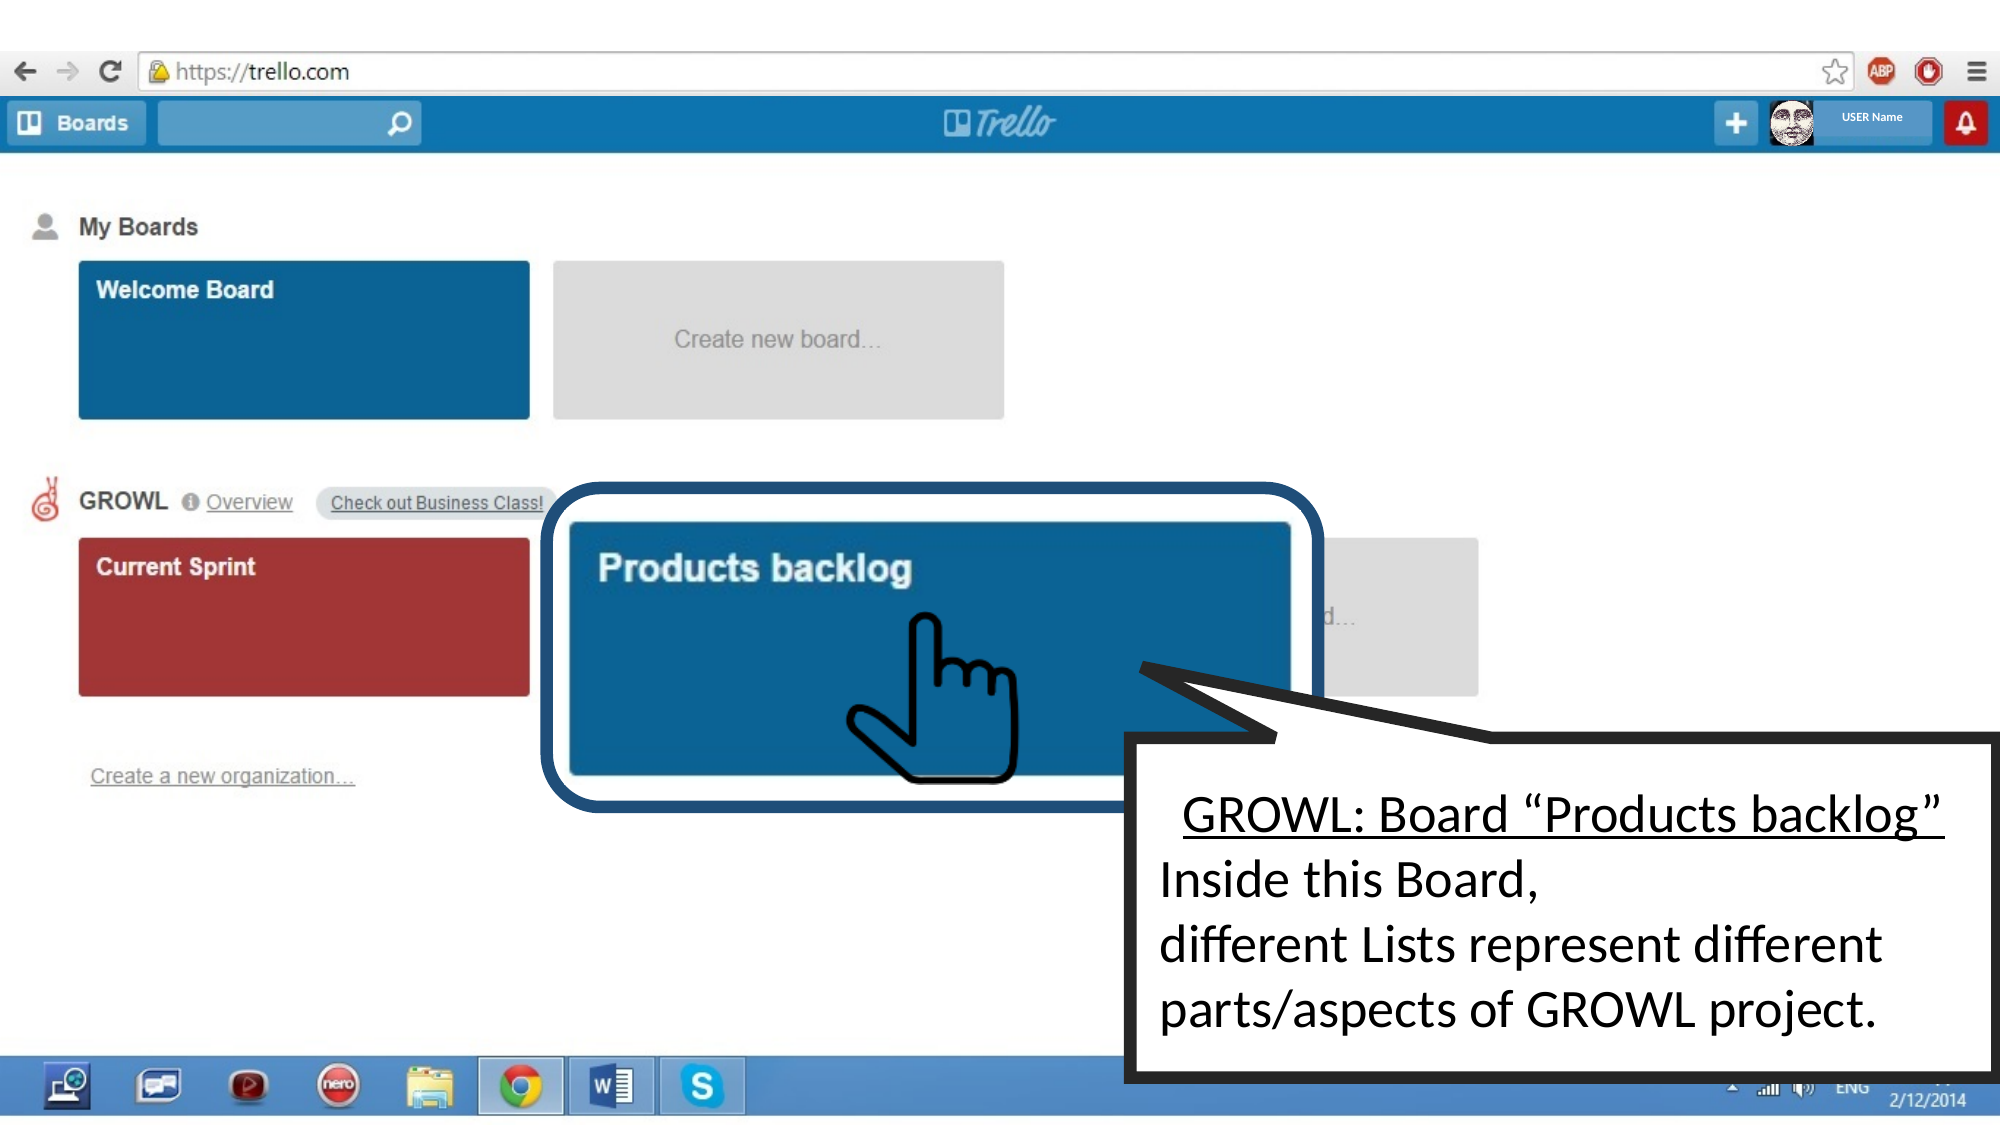

USER Name
GROWL: Board “Products backlog”
Inside this Board,
different Lists represent different parts/aspects of GROWL project.